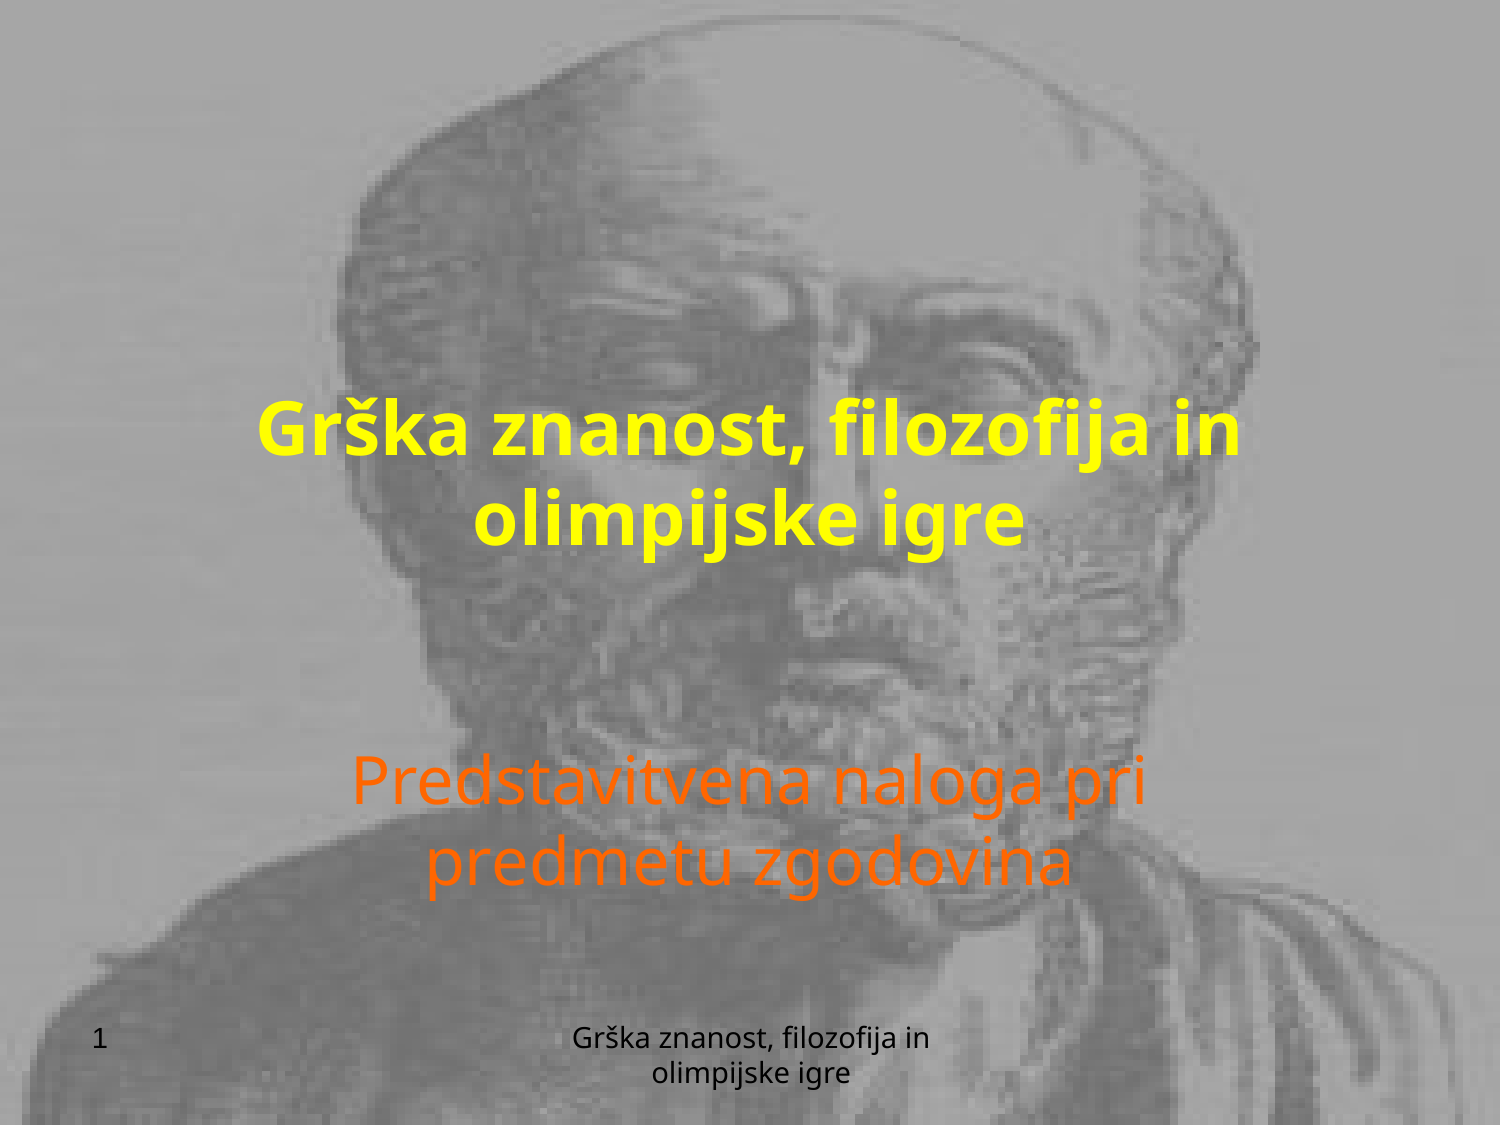

# Grška znanost, filozofija in olimpijske igre
Predstavitvena naloga pri predmetu zgodovina
Grška znanost, filozofija in olimpijske igre